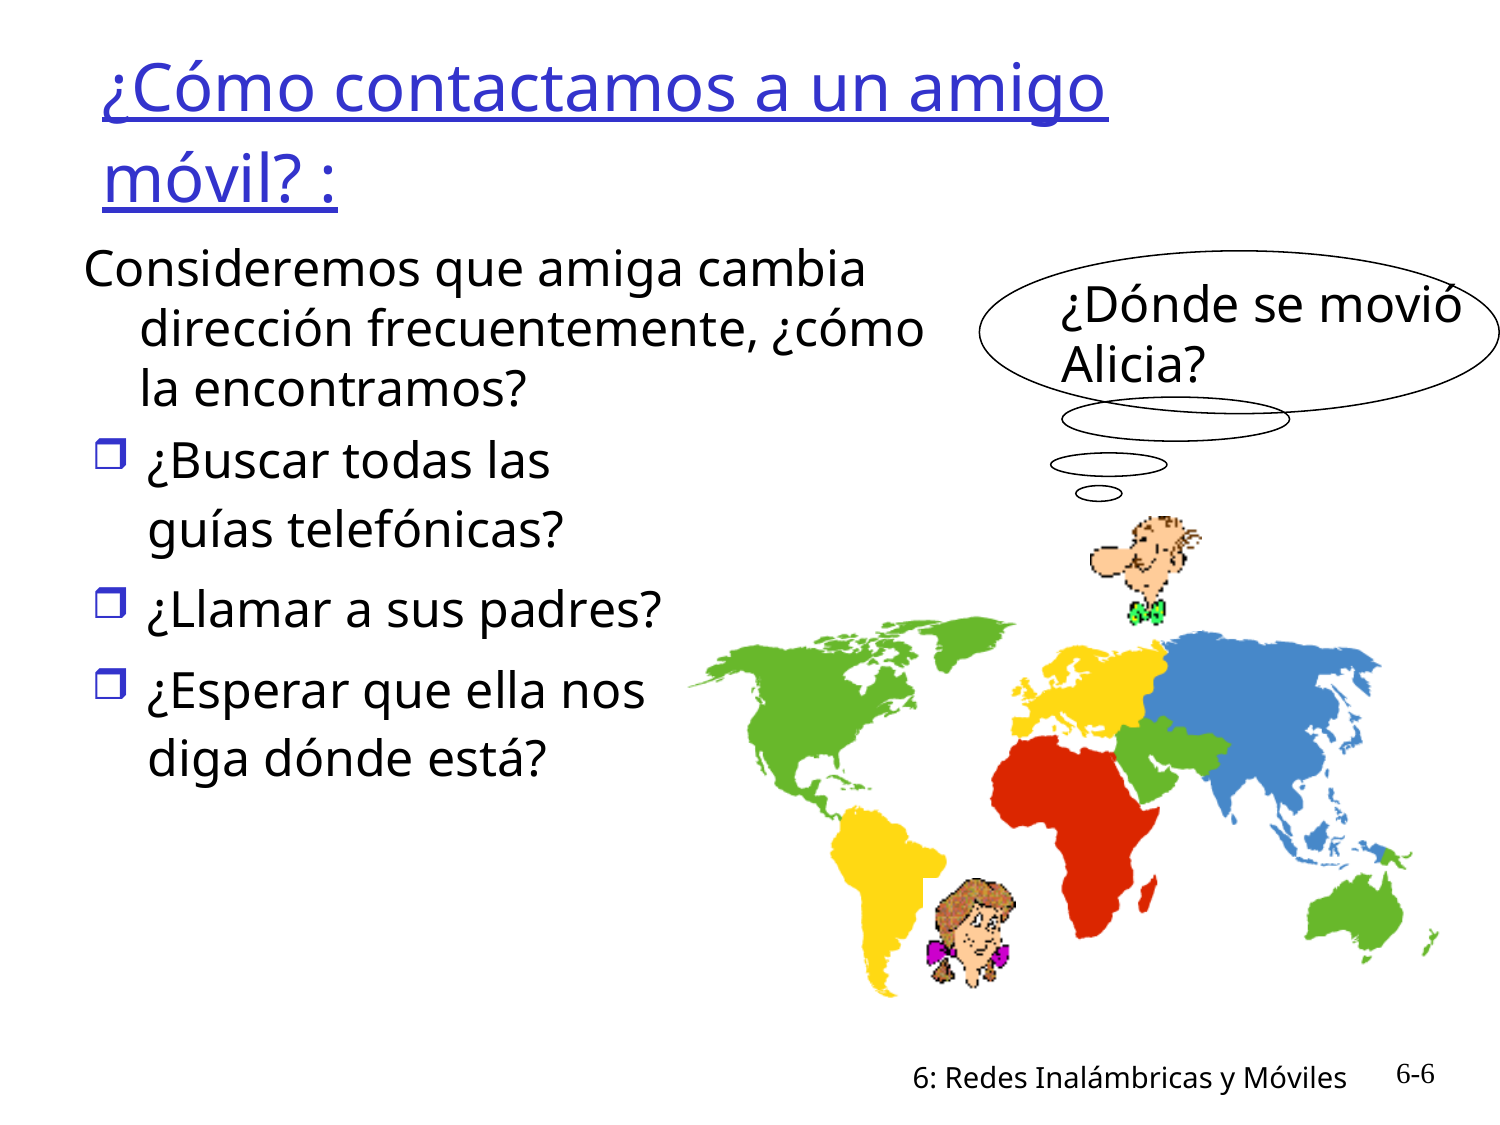

# ¿Cómo contactamos a un amigo móvil? :
Consideremos que amiga cambia dirección frecuentemente, ¿cómo la encontramos?
¿Dónde se movió Alicia?
¿Buscar todas las guías telefónicas?
¿Llamar a sus padres?
¿Esperar que ella nos diga dónde está?
6